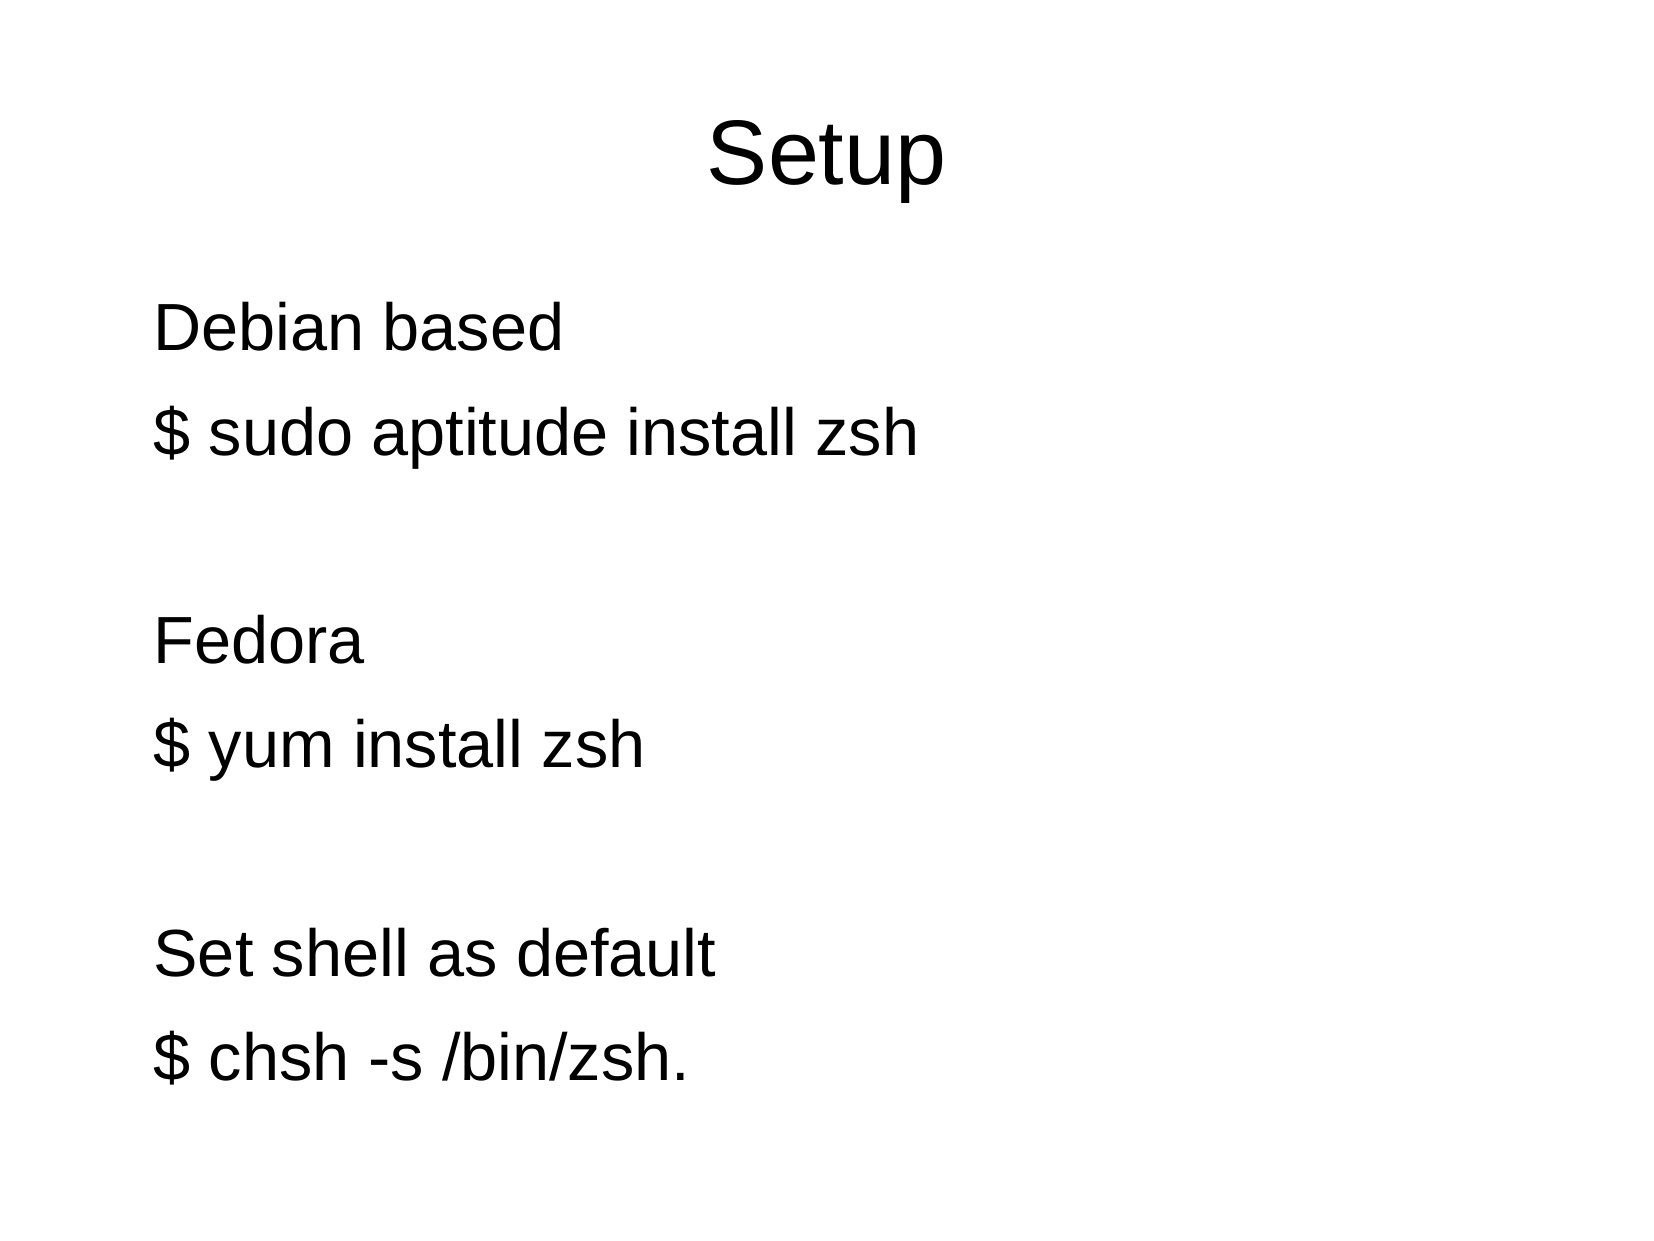

# Setup
Debian based
$ sudo aptitude install zsh
Fedora
$ yum install zsh
Set shell as default
$ chsh -s /bin/zsh.